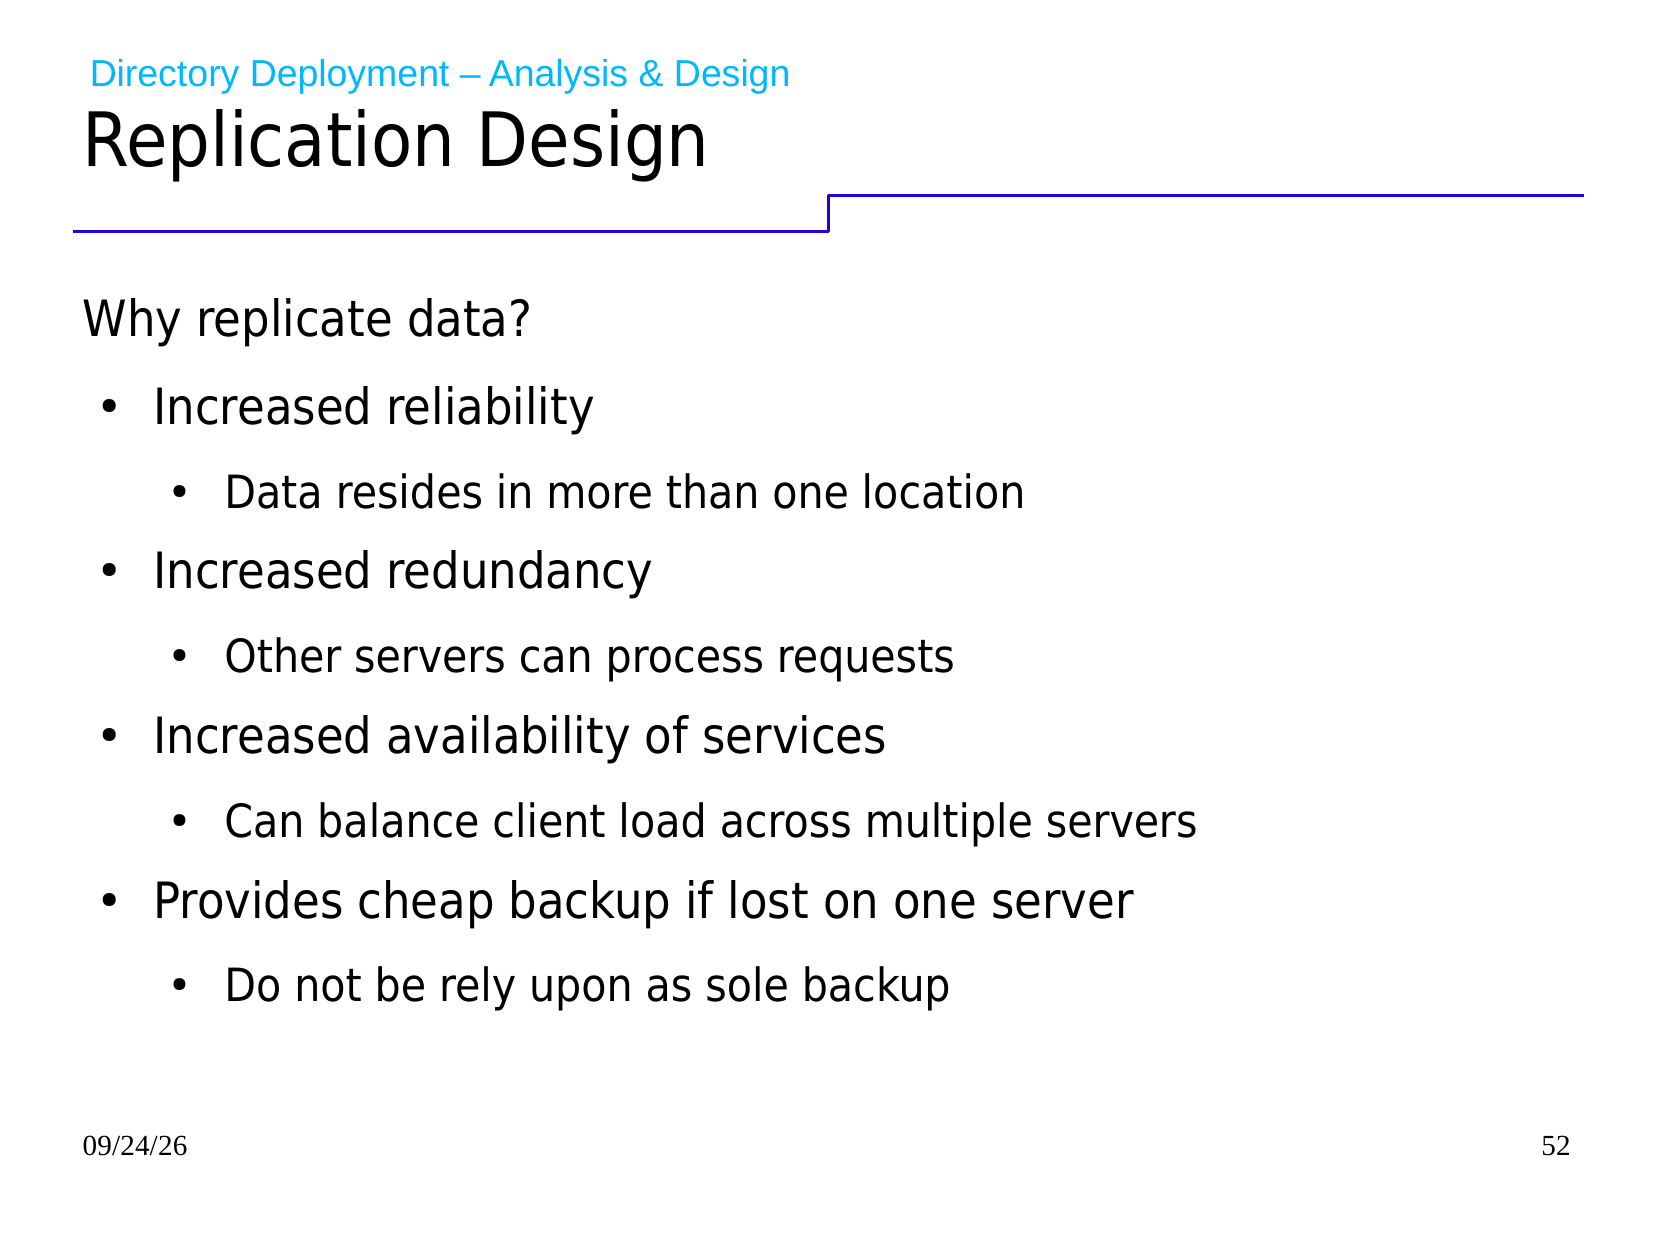

Directory Deployment – Analysis & Design
# Replication Design
Why replicate data?
Increased reliability
Data resides in more than one location
Increased redundancy
Other servers can process requests
Increased availability of services
Can balance client load across multiple servers
Provides cheap backup if lost on one server
Do not be rely upon as sole backup
52